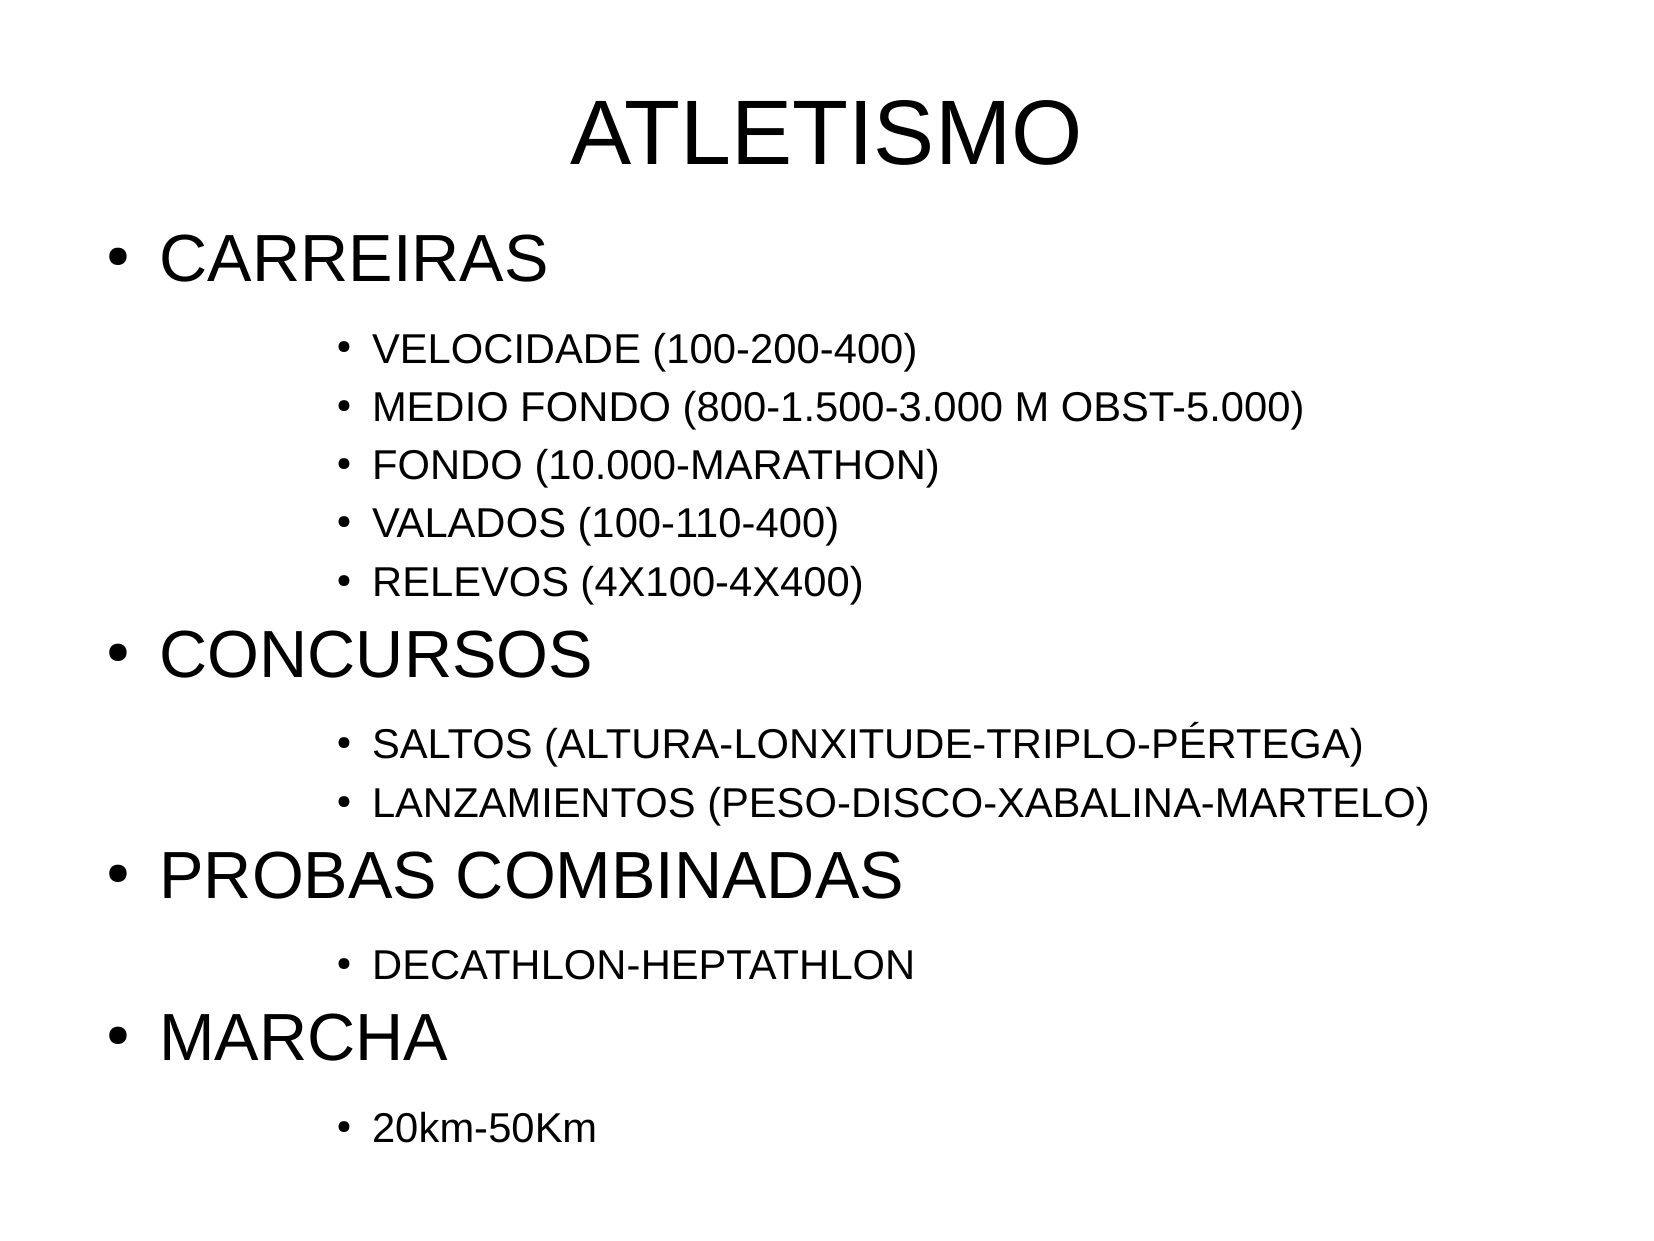

# ATLETISMO
CARREIRAS
VELOCIDADE (100-200-400)
MEDIO FONDO (800-1.500-3.000 M OBST-5.000)
FONDO (10.000-MARATHON)
VALADOS (100-110-400)
RELEVOS (4X100-4X400)
CONCURSOS
SALTOS (ALTURA-LONXITUDE-TRIPLO-PÉRTEGA)
LANZAMIENTOS (PESO-DISCO-XABALINA-MARTELO)
PROBAS COMBINADAS
DECATHLON-HEPTATHLON
MARCHA
20km-50Km